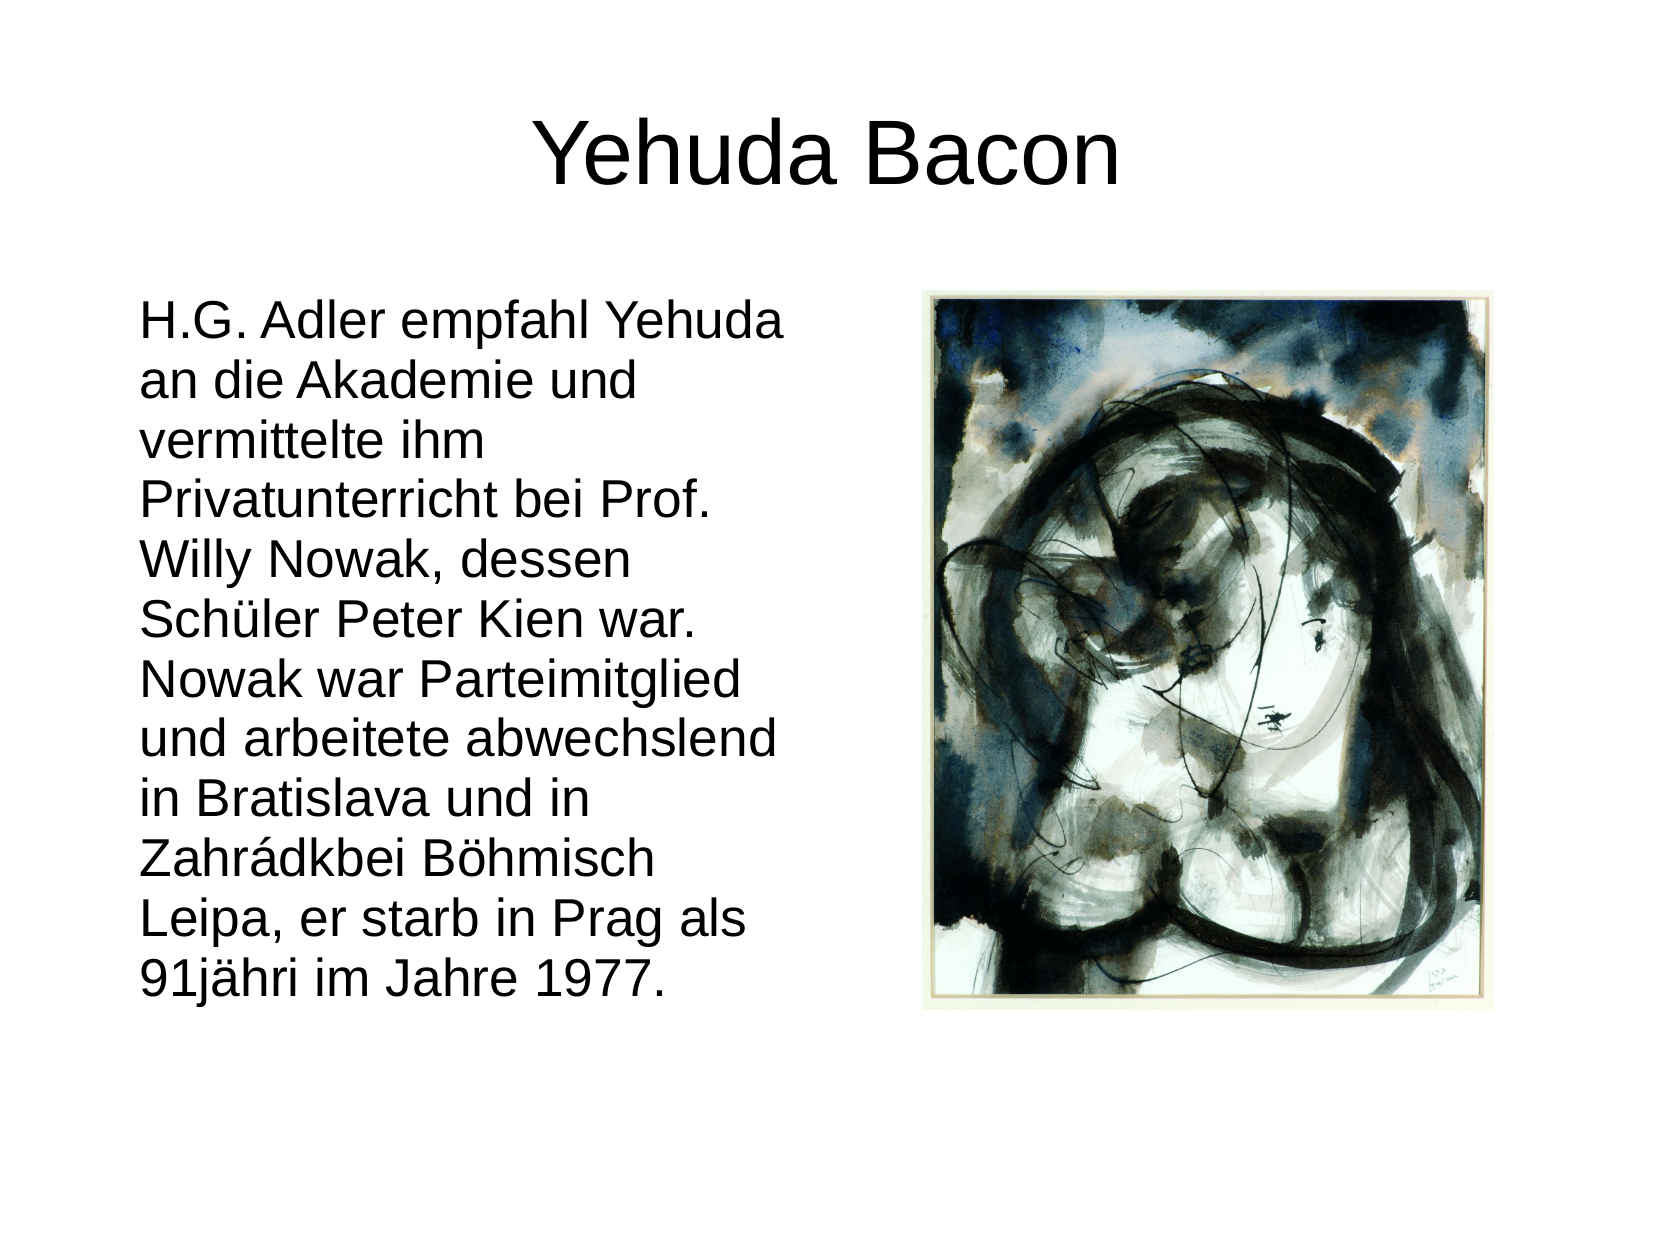

# Yehuda Bacon
H.G. Adler empfahl Yehuda an die Akademie und vermittelte ihm Privatunterricht bei Prof. Willy Nowak, dessen Schüler Peter Kien war. Nowak war Parteimitglied und arbeitete abwechslend in Bratislava und in Zahrádkbei Böhmisch Leipa, er starb in Prag als 91jähri im Jahre 1977.